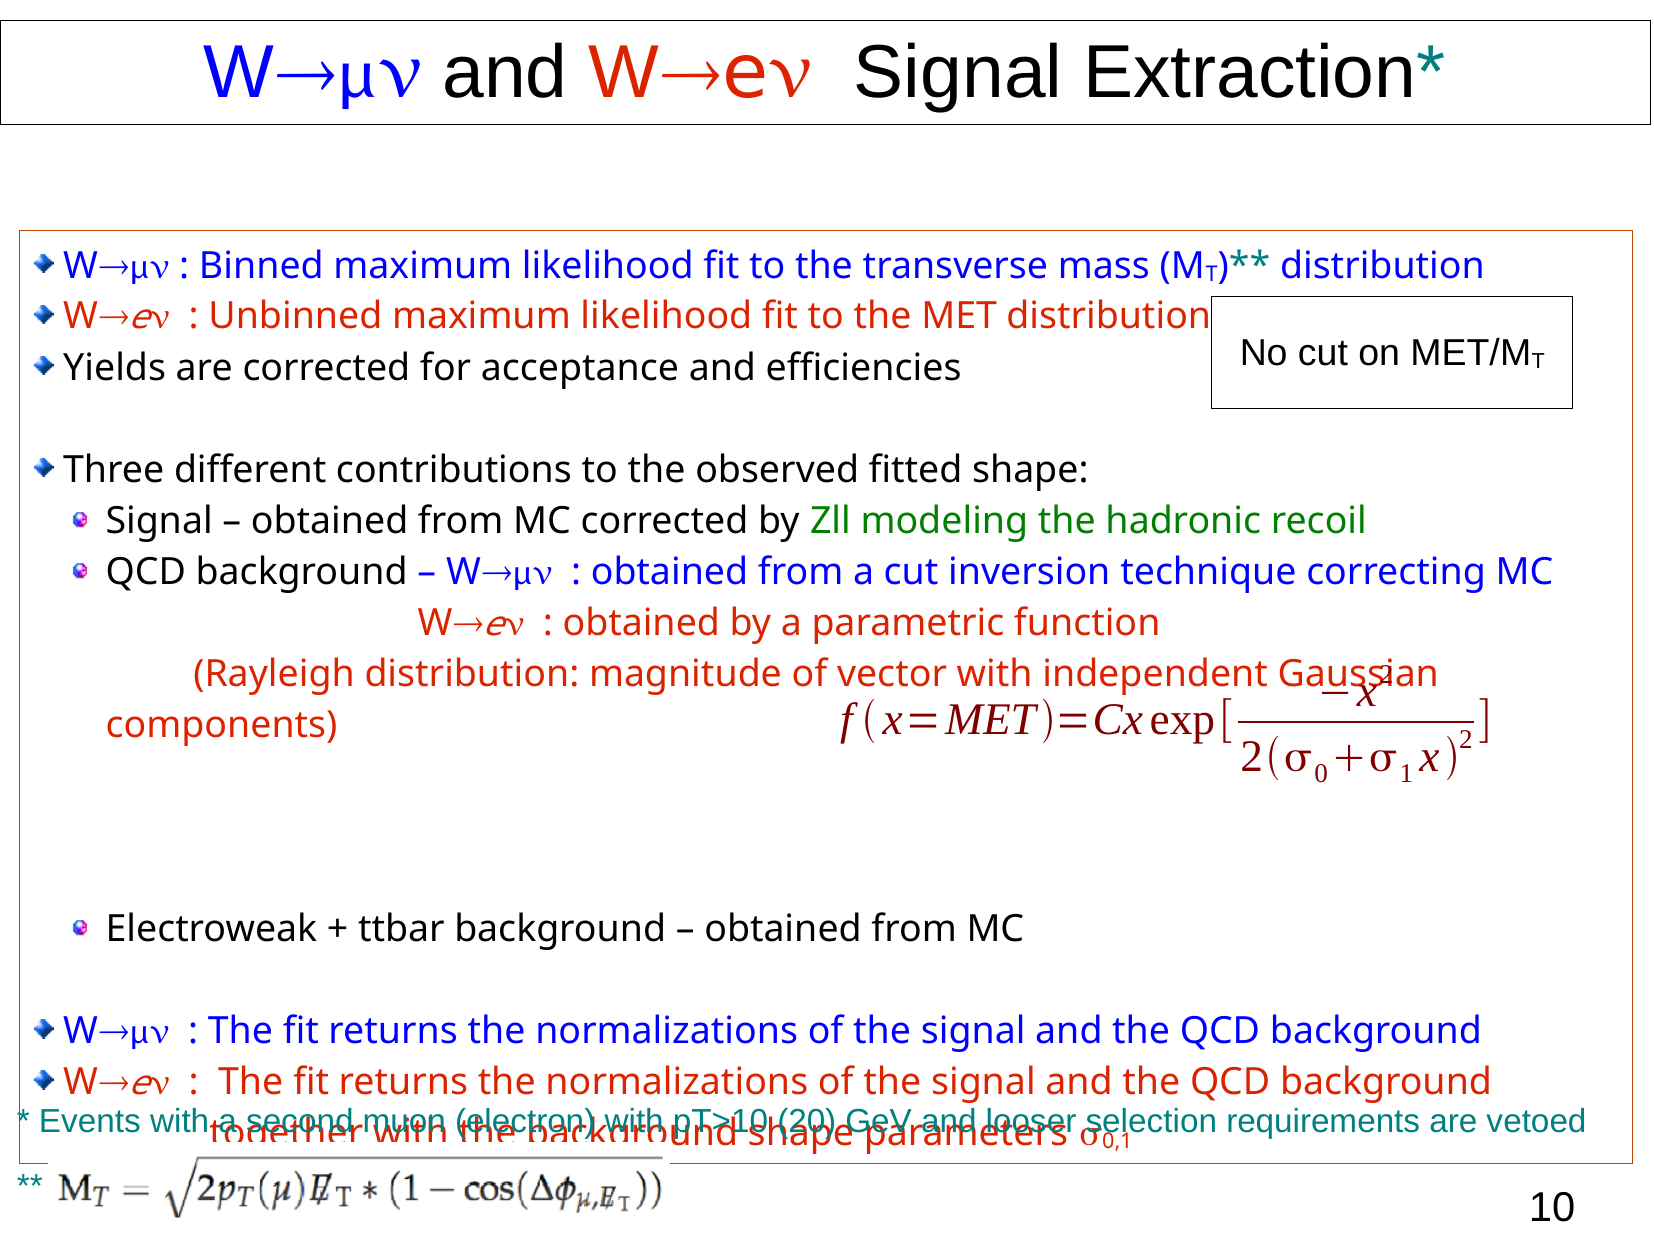

# W and We Signal Extraction*
 W : Binned maximum likelihood fit to the transverse mass (MT)** distribution
 We : Unbinned maximum likelihood fit to the MET distribution
 Yields are corrected for acceptance and efficiencies
 Three different contributions to the observed fitted shape:
Signal – obtained from MC corrected by Zll modeling the hadronic recoil
QCD background – W : obtained from a cut inversion technique correcting MC
 We : obtained by a parametric function
 (Rayleigh distribution: magnitude of vector with independent Gaussian components)
Electroweak + ttbar background – obtained from MC
 W : The fit returns the normalizations of the signal and the QCD background
 We : The fit returns the normalizations of the signal and the QCD background
 together with the background shape parameters 0,1
No cut on MET/MT
* Events with a second muon (electron) with pT>10 (20) GeV and looser selection requirements are vetoed
**
Samples to be used for ICHEP (probably)
/Mu/Run2010A-Jun14thReReco_v1/RECO
/MinimumBias/Commissioning10-Jun14thReReco_v1/RECO
/Mu/Run2010A-PromptReco-vx/RECO (v =2,4; "2" and "4" are CMSSW_3_6_1_X )
Requiring two global muons
with the Pt >20 GeV, |eta| < 2.1 and isolation cut (trkIso<3.0), and
60<M<120 GeV. HLT_Mu9 is also applied.
From tag and probe :
iso efficiency: 0.9875 +/- 0.0006
eff StandAlone (after Isocut) : 0.9869+/-0.0007
eff Tracker (after Isocut) : 0.9992+/-0.0002
the combined efficiency (from both muons) : eff = (eff_sta * eff_trk * eff_iso)^2
Samples to be used for ICHEP (probably)
/Mu/Run2010A-Jun14thReReco_v1/RECO
/MinimumBias/Commissioning10-Jun14thReReco_v1/RECO
/Mu/Run2010A-PromptReco-vx/RECO (v =2,4; "2" and "4" are CMSSW_3_6_1_X )
Requiring two global muons
with the Pt >20 GeV, |eta| < 2.1 and isolation cut (trkIso<3.0), and
60<M<120 GeV. HLT_Mu9 is also applied.
From tag and probe :
iso efficiency: 0.9875 +/- 0.0006
eff StandAlone (after Isocut) : 0.9869+/-0.0007
eff Tracker (after Isocut) : 0.9992+/-0.0002
the combined efficiency (from both muons) : eff = (eff_sta * eff_trk * eff_iso)^2